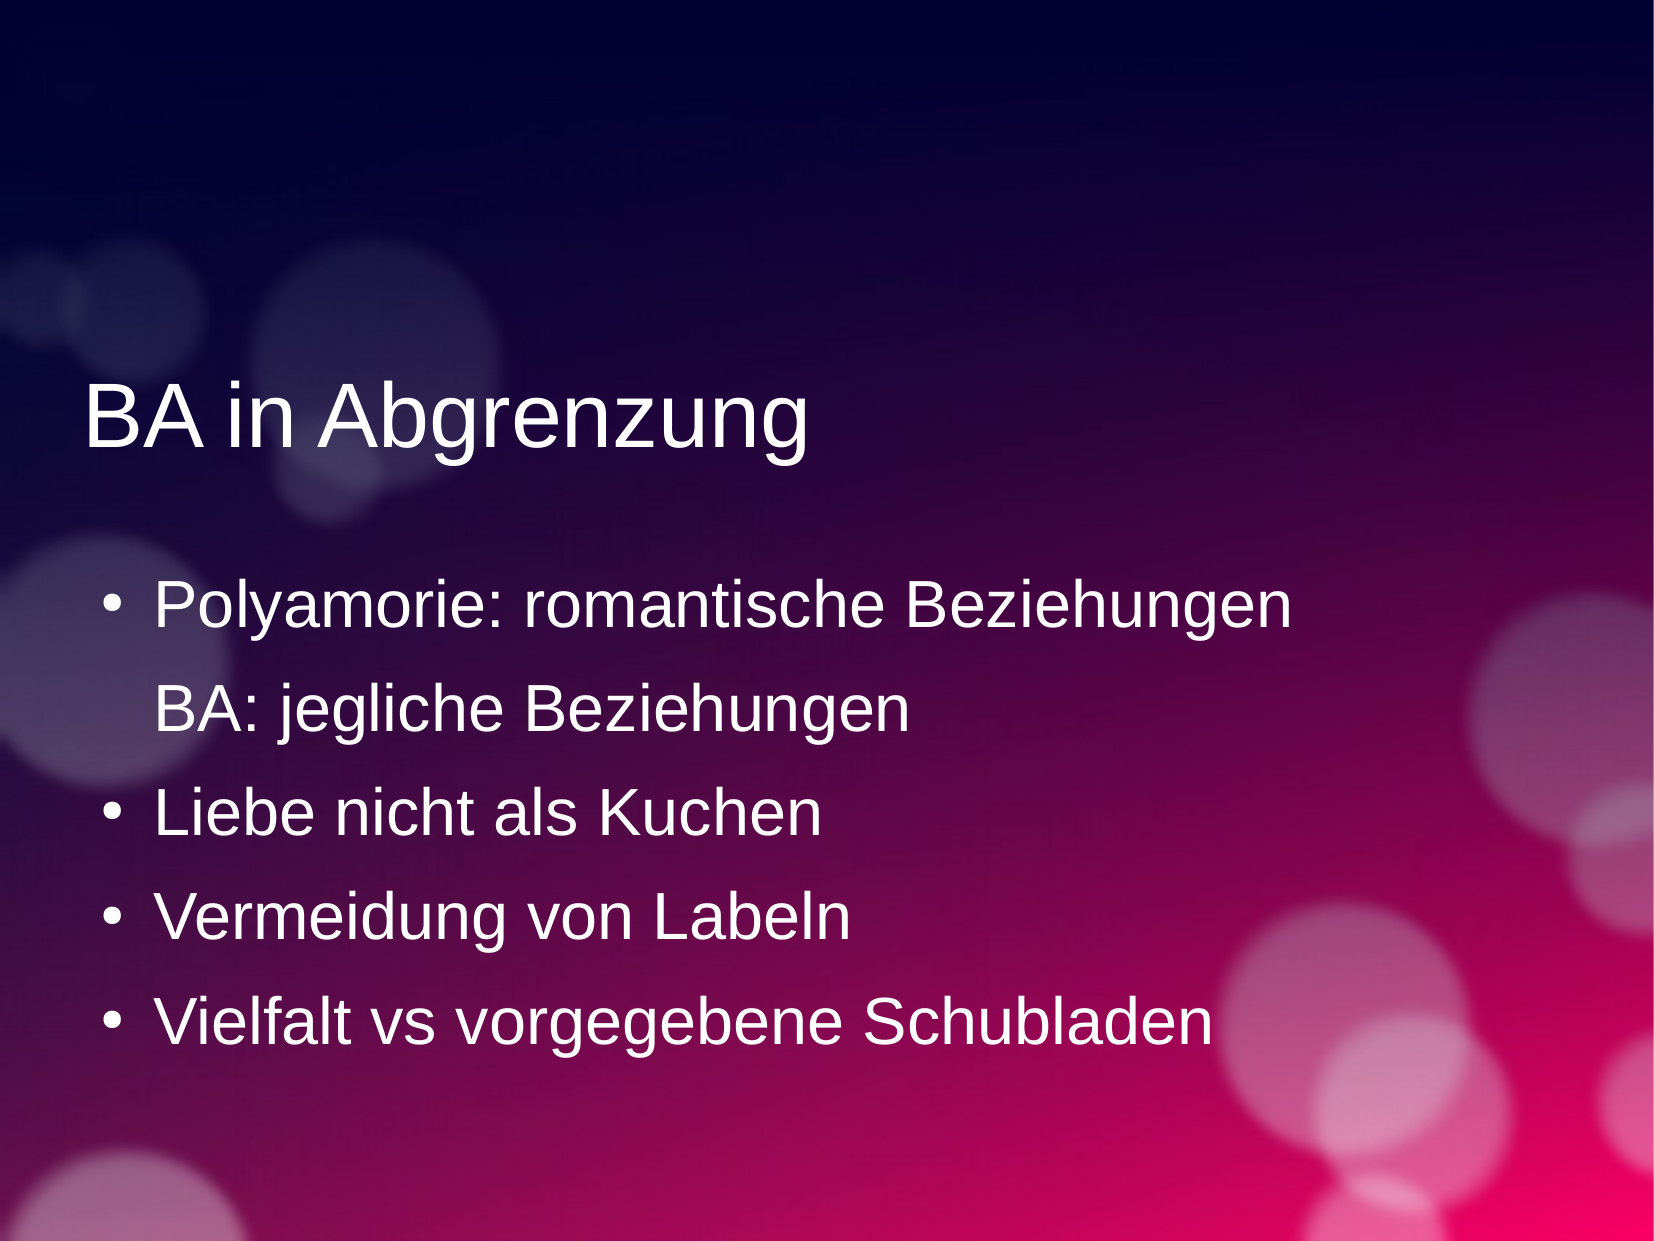

# BA in Abgrenzung
Polyamorie: romantische Beziehungen
BA: jegliche Beziehungen
Liebe nicht als Kuchen
Vermeidung von Labeln
Vielfalt vs vorgegebene Schubladen